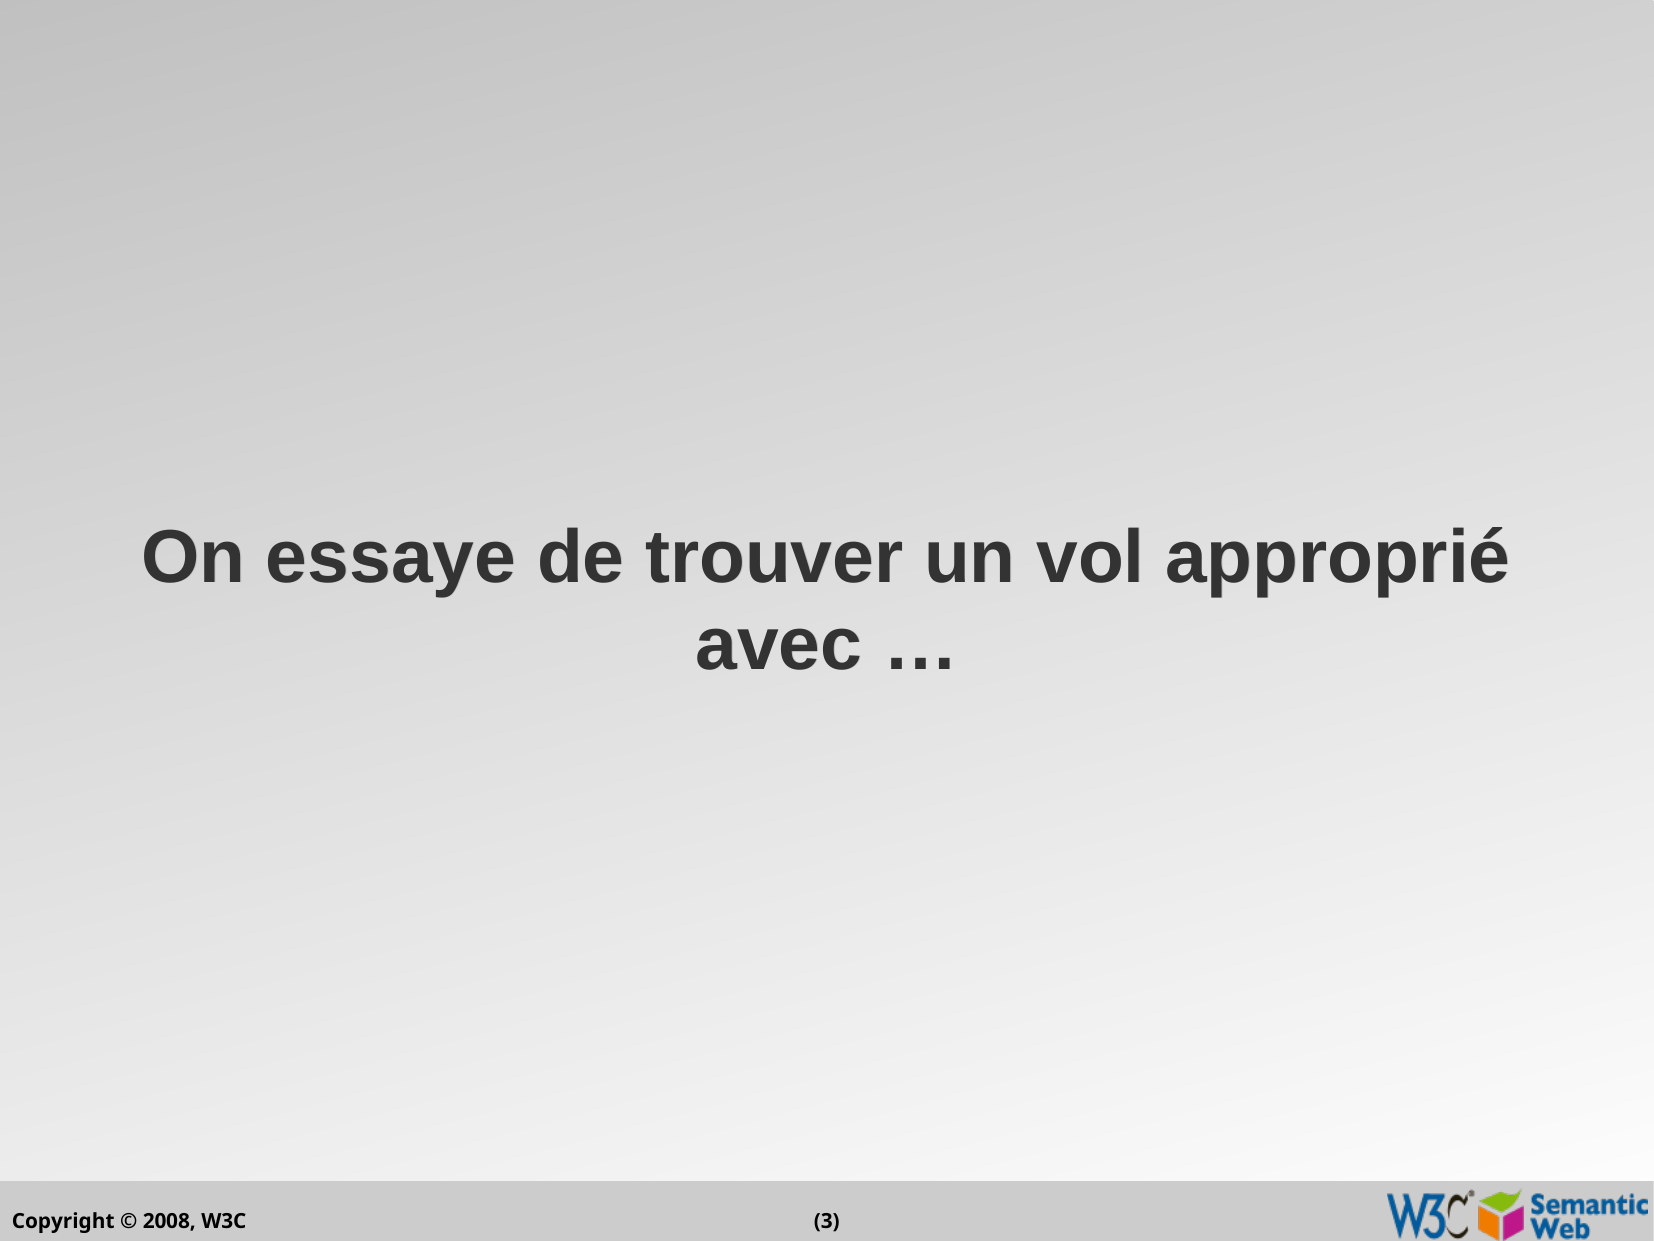

# On essaye de trouver un vol approprié avec …